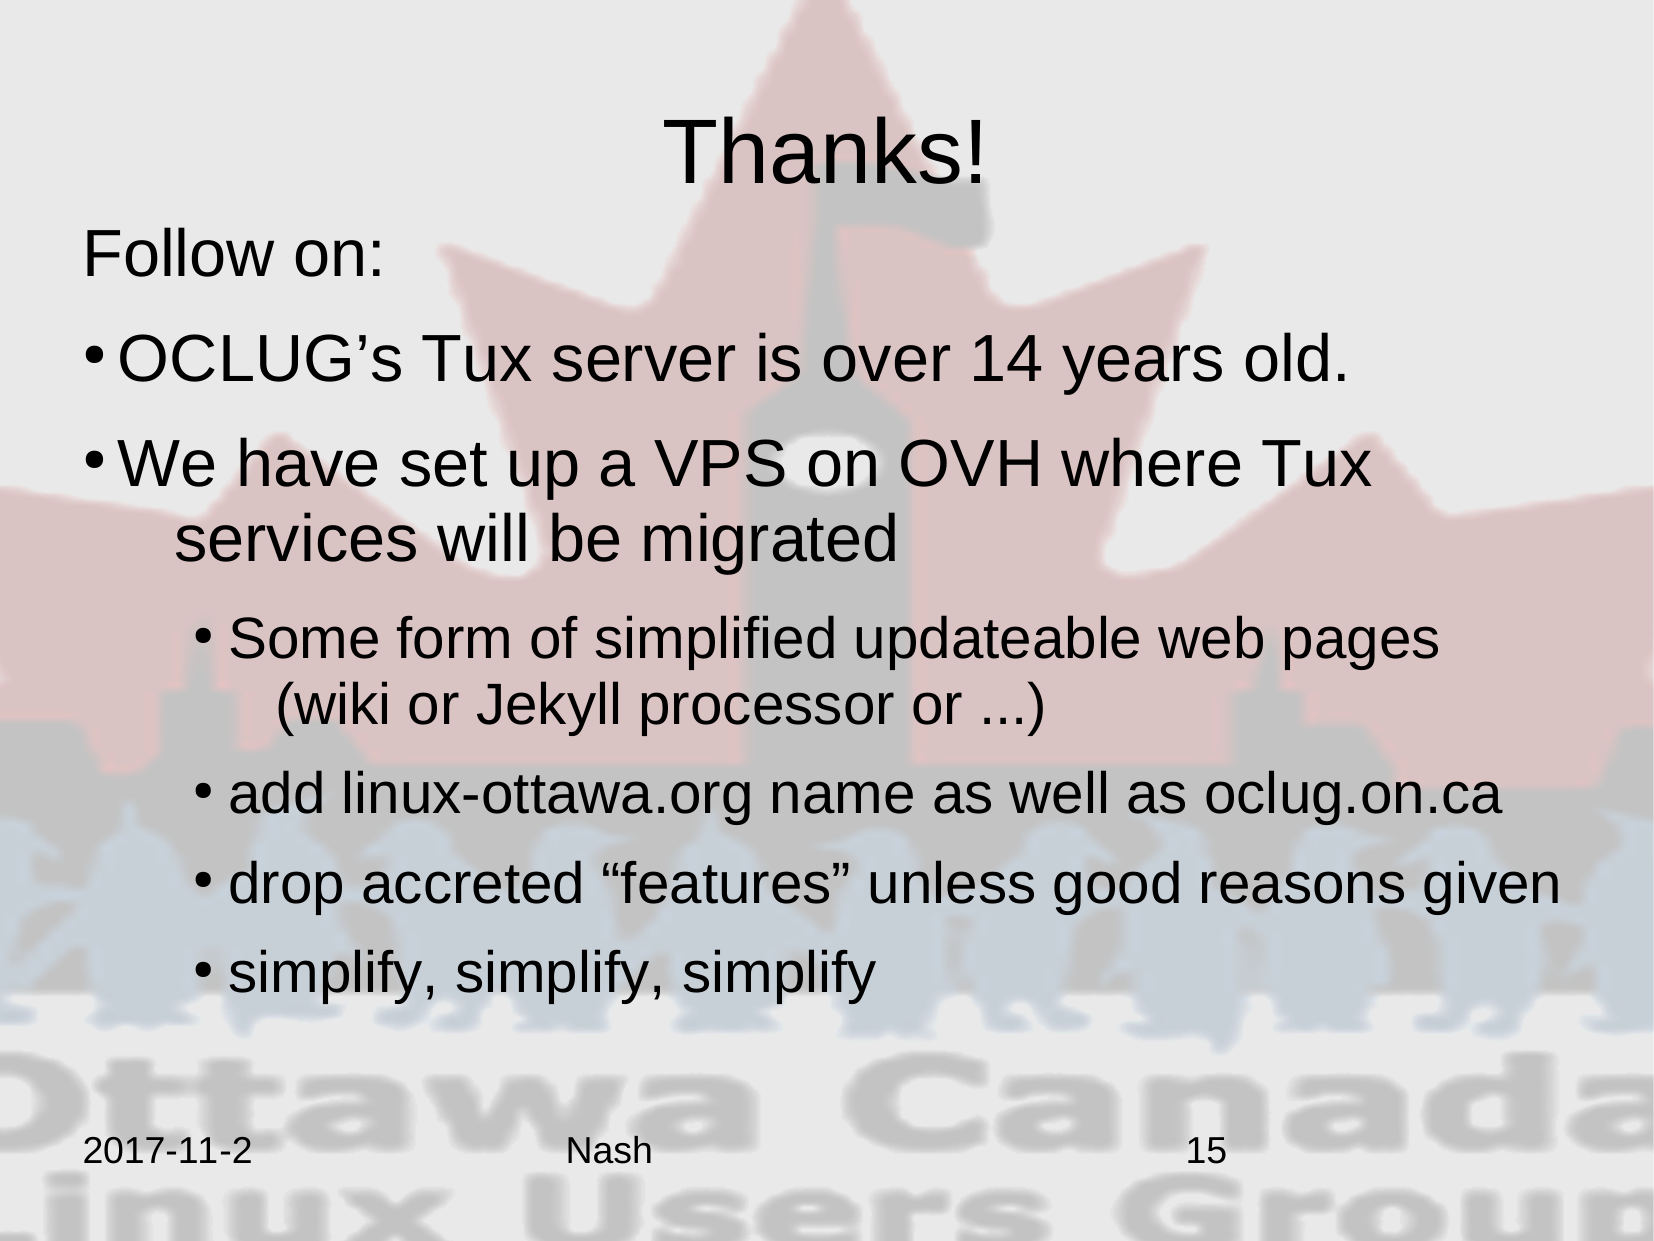

# Thanks!
Follow on:
OCLUG’s Tux server is over 14 years old.
We have set up a VPS on OVH where Tux services will be migrated
Some form of simplified updateable web pages (wiki or Jekyll processor or ...)
add linux-ottawa.org name as well as oclug.on.ca
drop accreted “features” unless good reasons given
simplify, simplify, simplify
15